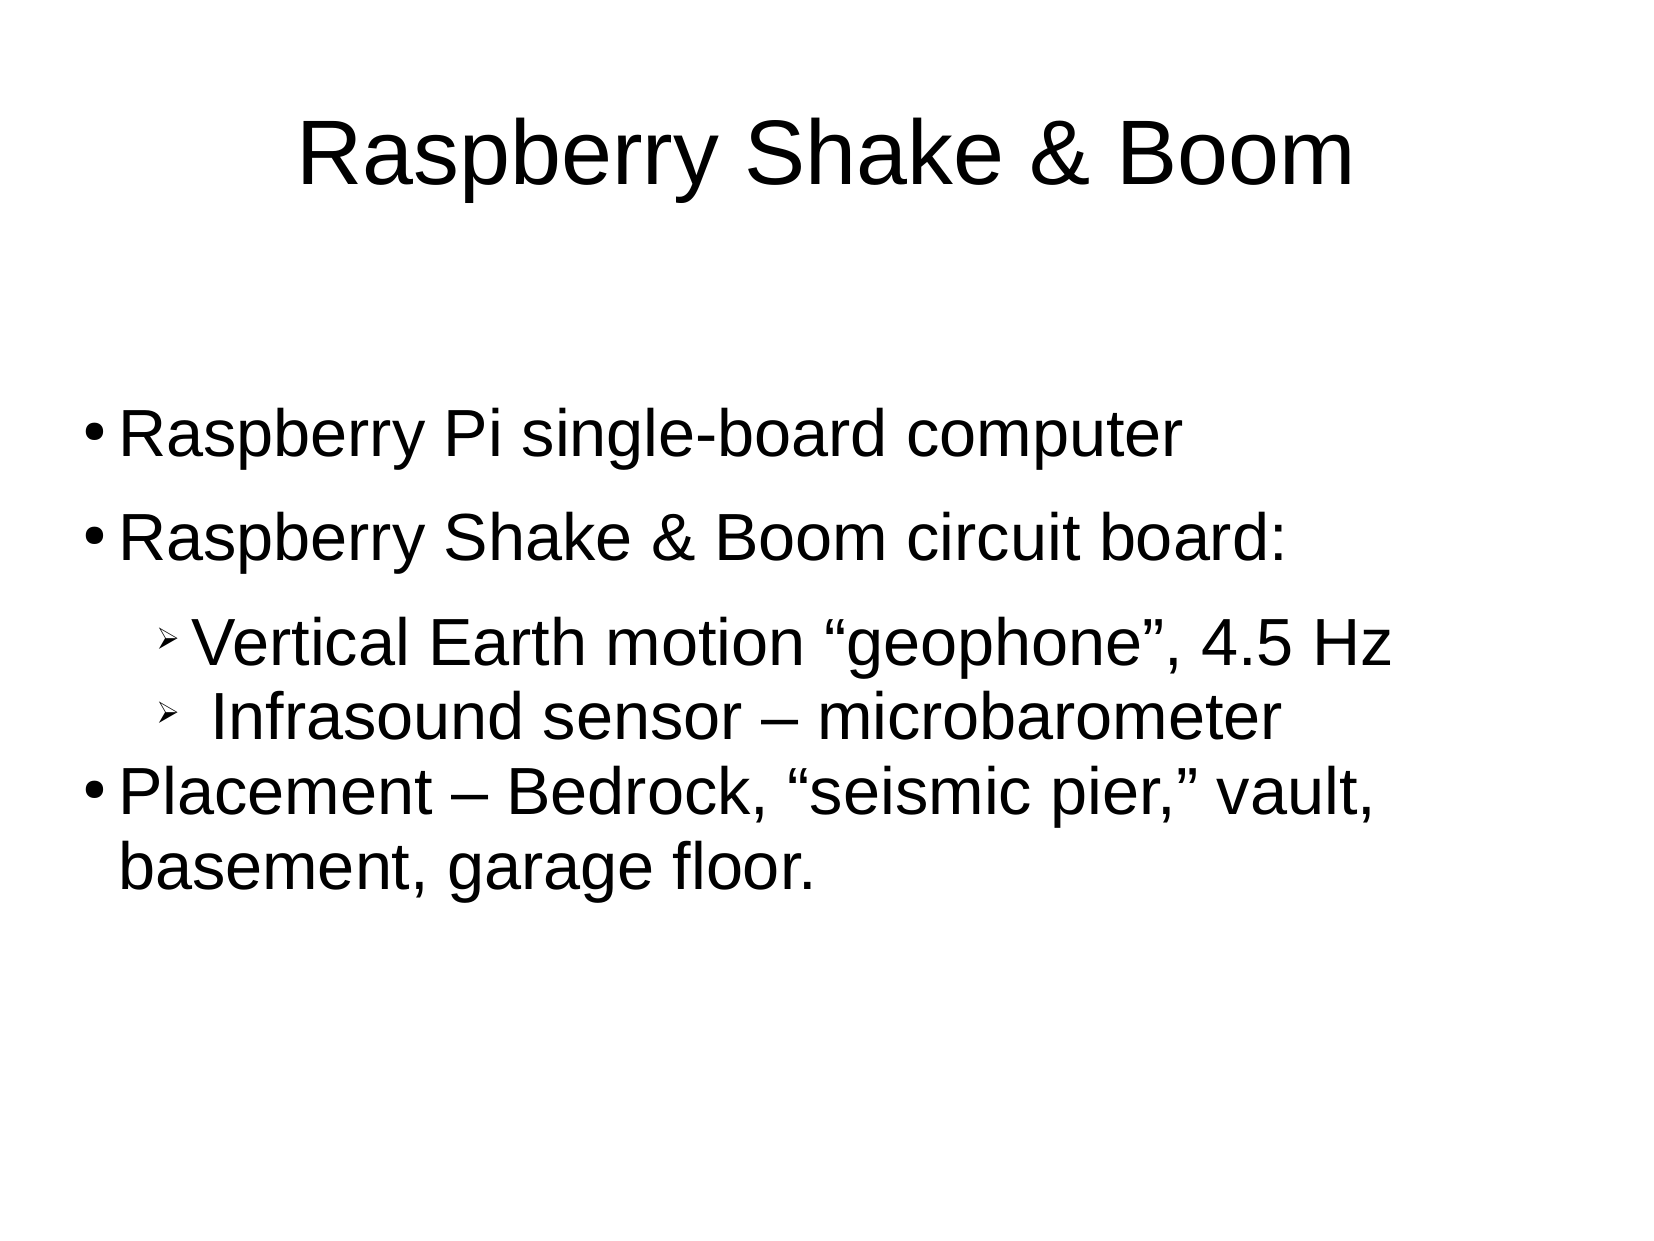

# Raspberry Shake & Boom
Raspberry Pi single-board computer
Raspberry Shake & Boom circuit board:
Vertical Earth motion “geophone”, 4.5 Hz
 Infrasound sensor – microbarometer
Placement – Bedrock, “seismic pier,” vault, basement, garage floor.